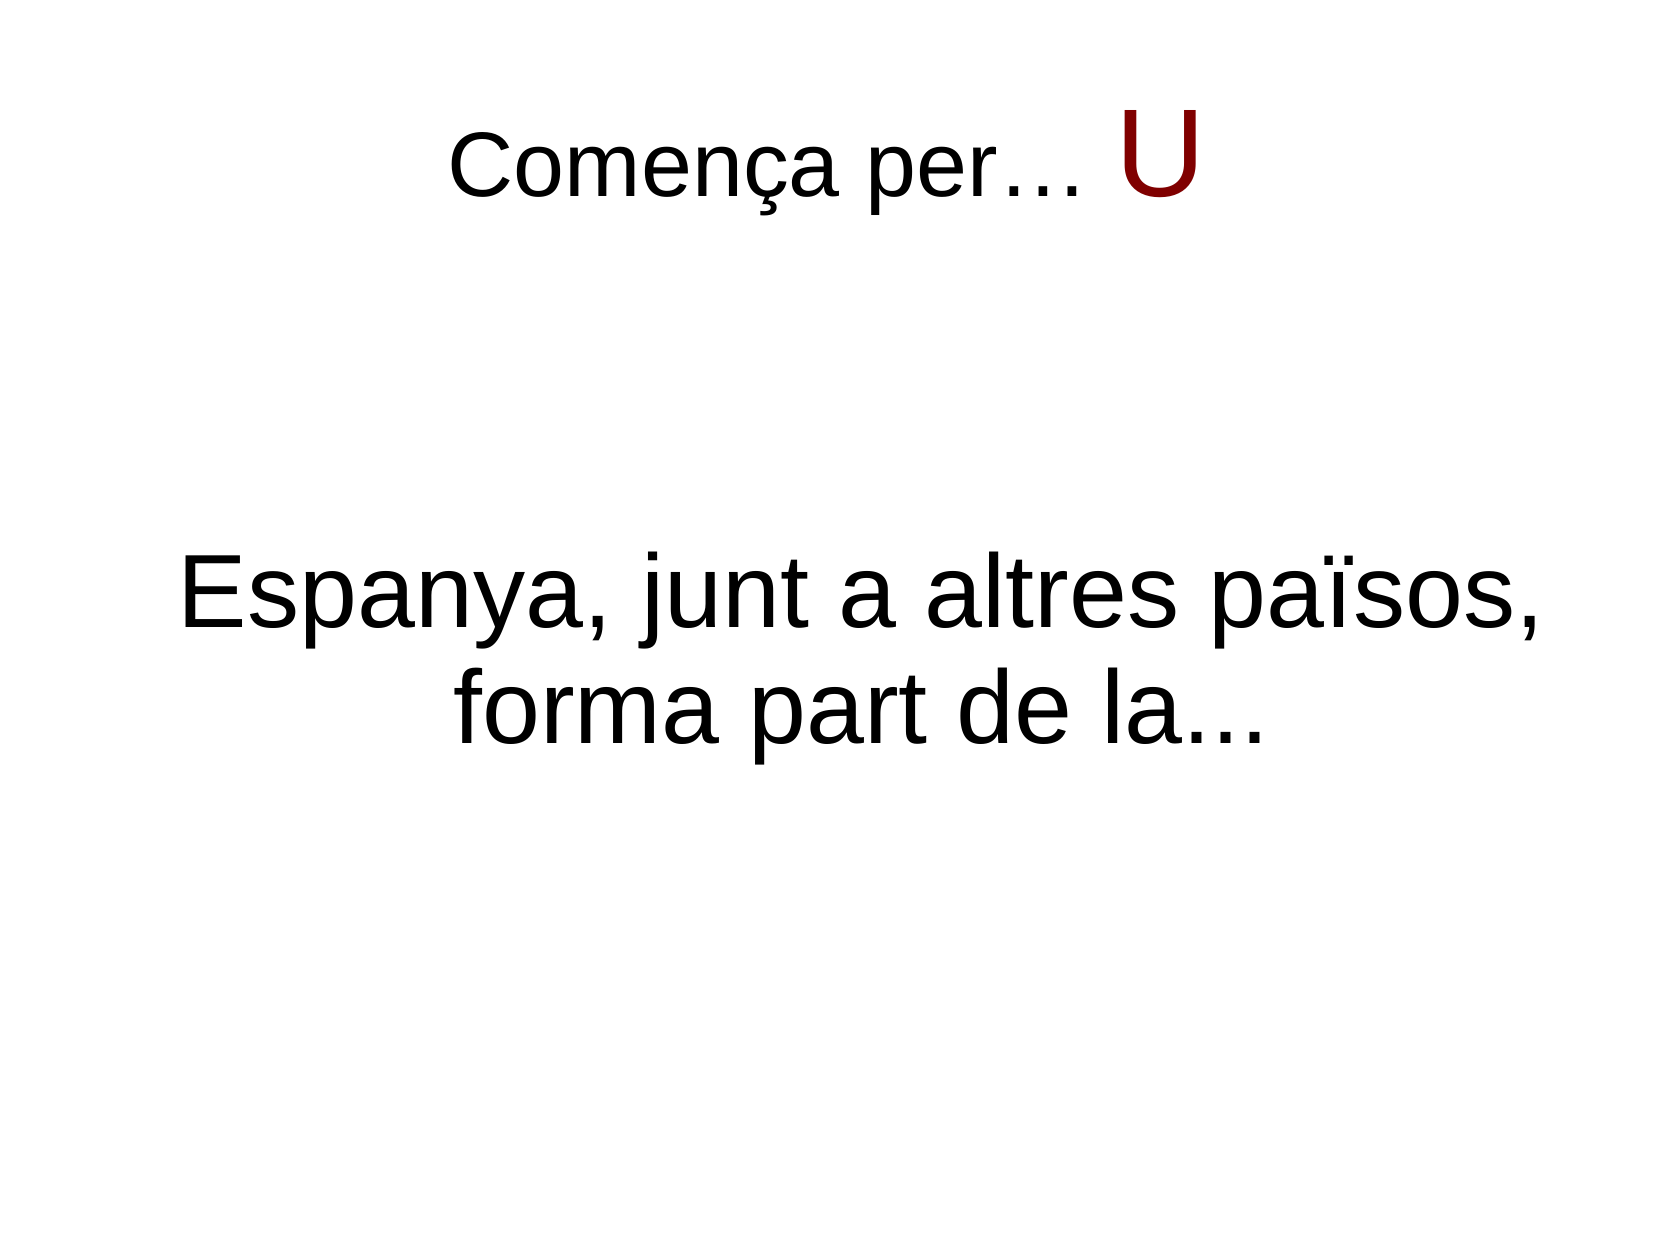

# Comença per… U
Espanya, junt a altres països, forma part de la...